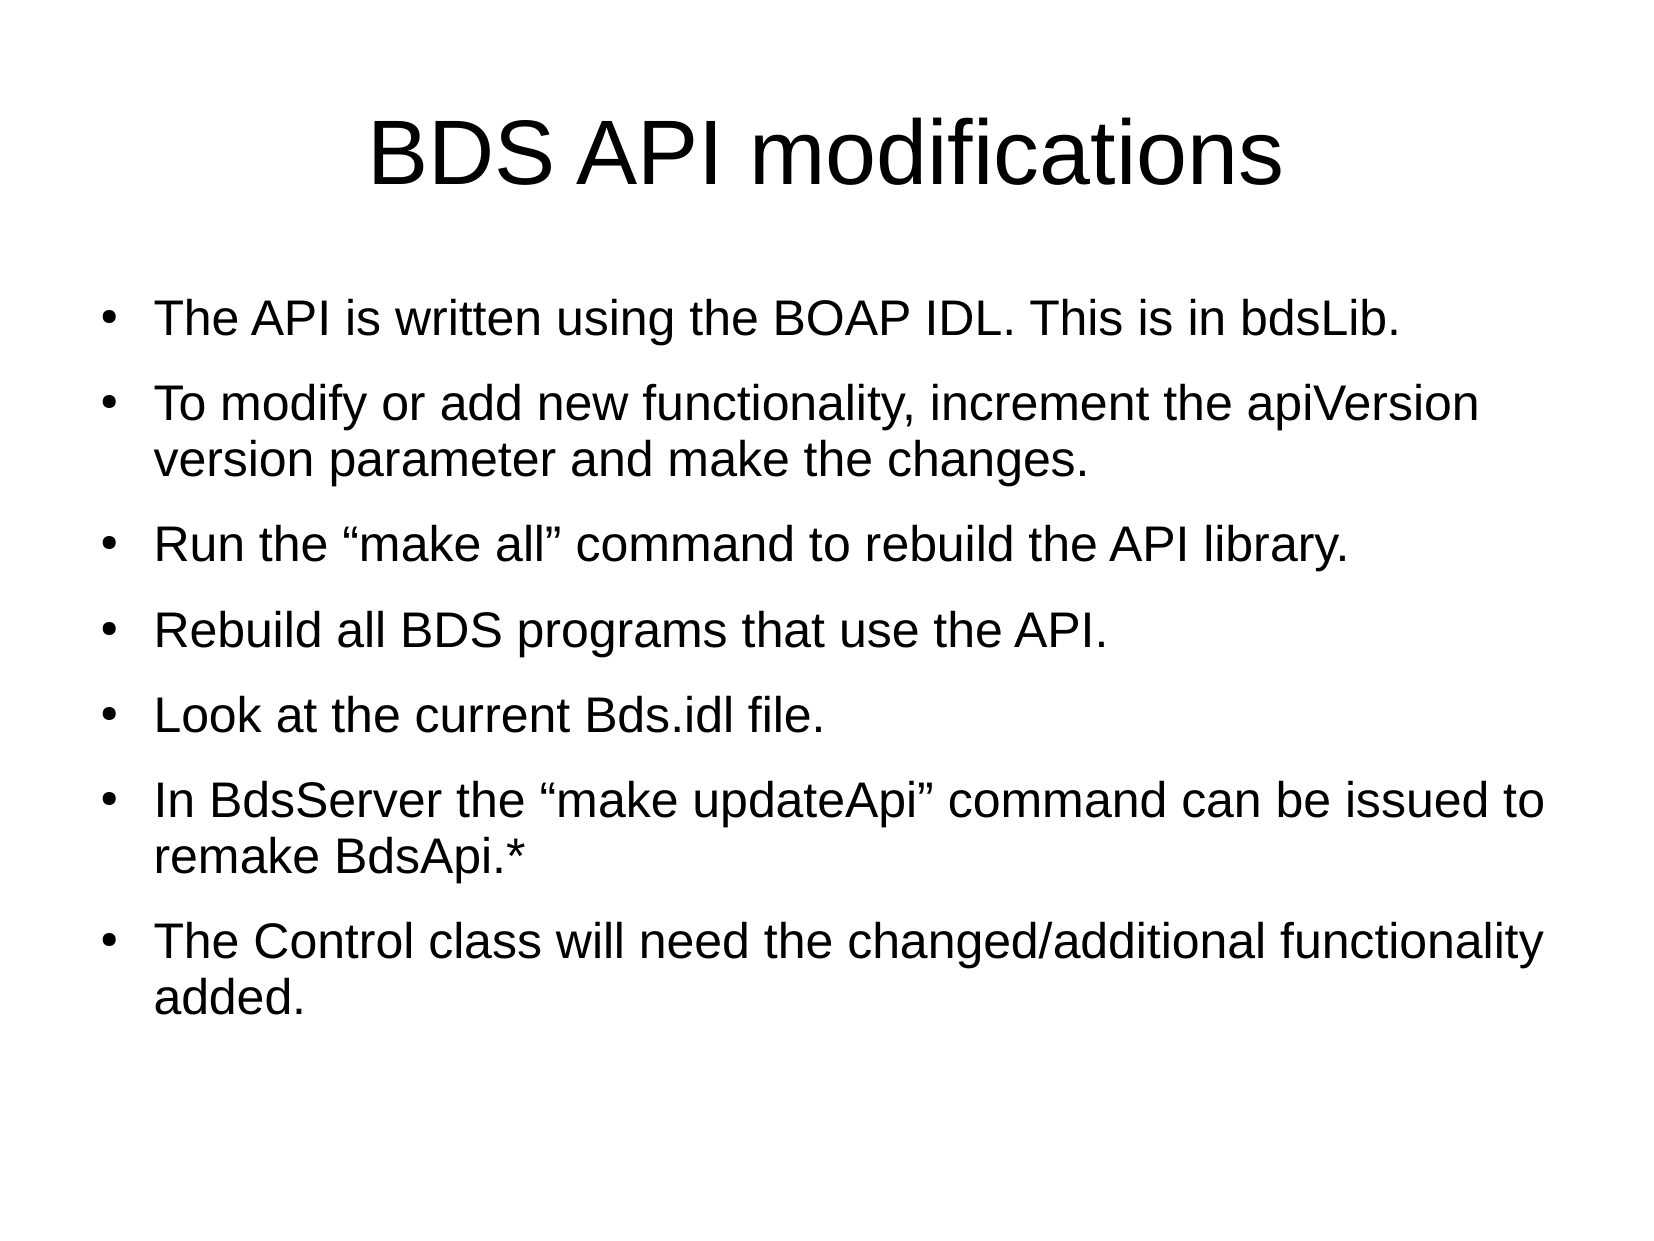

# BDS API modifications
The API is written using the BOAP IDL. This is in bdsLib.
To modify or add new functionality, increment the apiVersion version parameter and make the changes.
Run the “make all” command to rebuild the API library.
Rebuild all BDS programs that use the API.
Look at the current Bds.idl file.
In BdsServer the “make updateApi” command can be issued to remake BdsApi.*
The Control class will need the changed/additional functionality added.